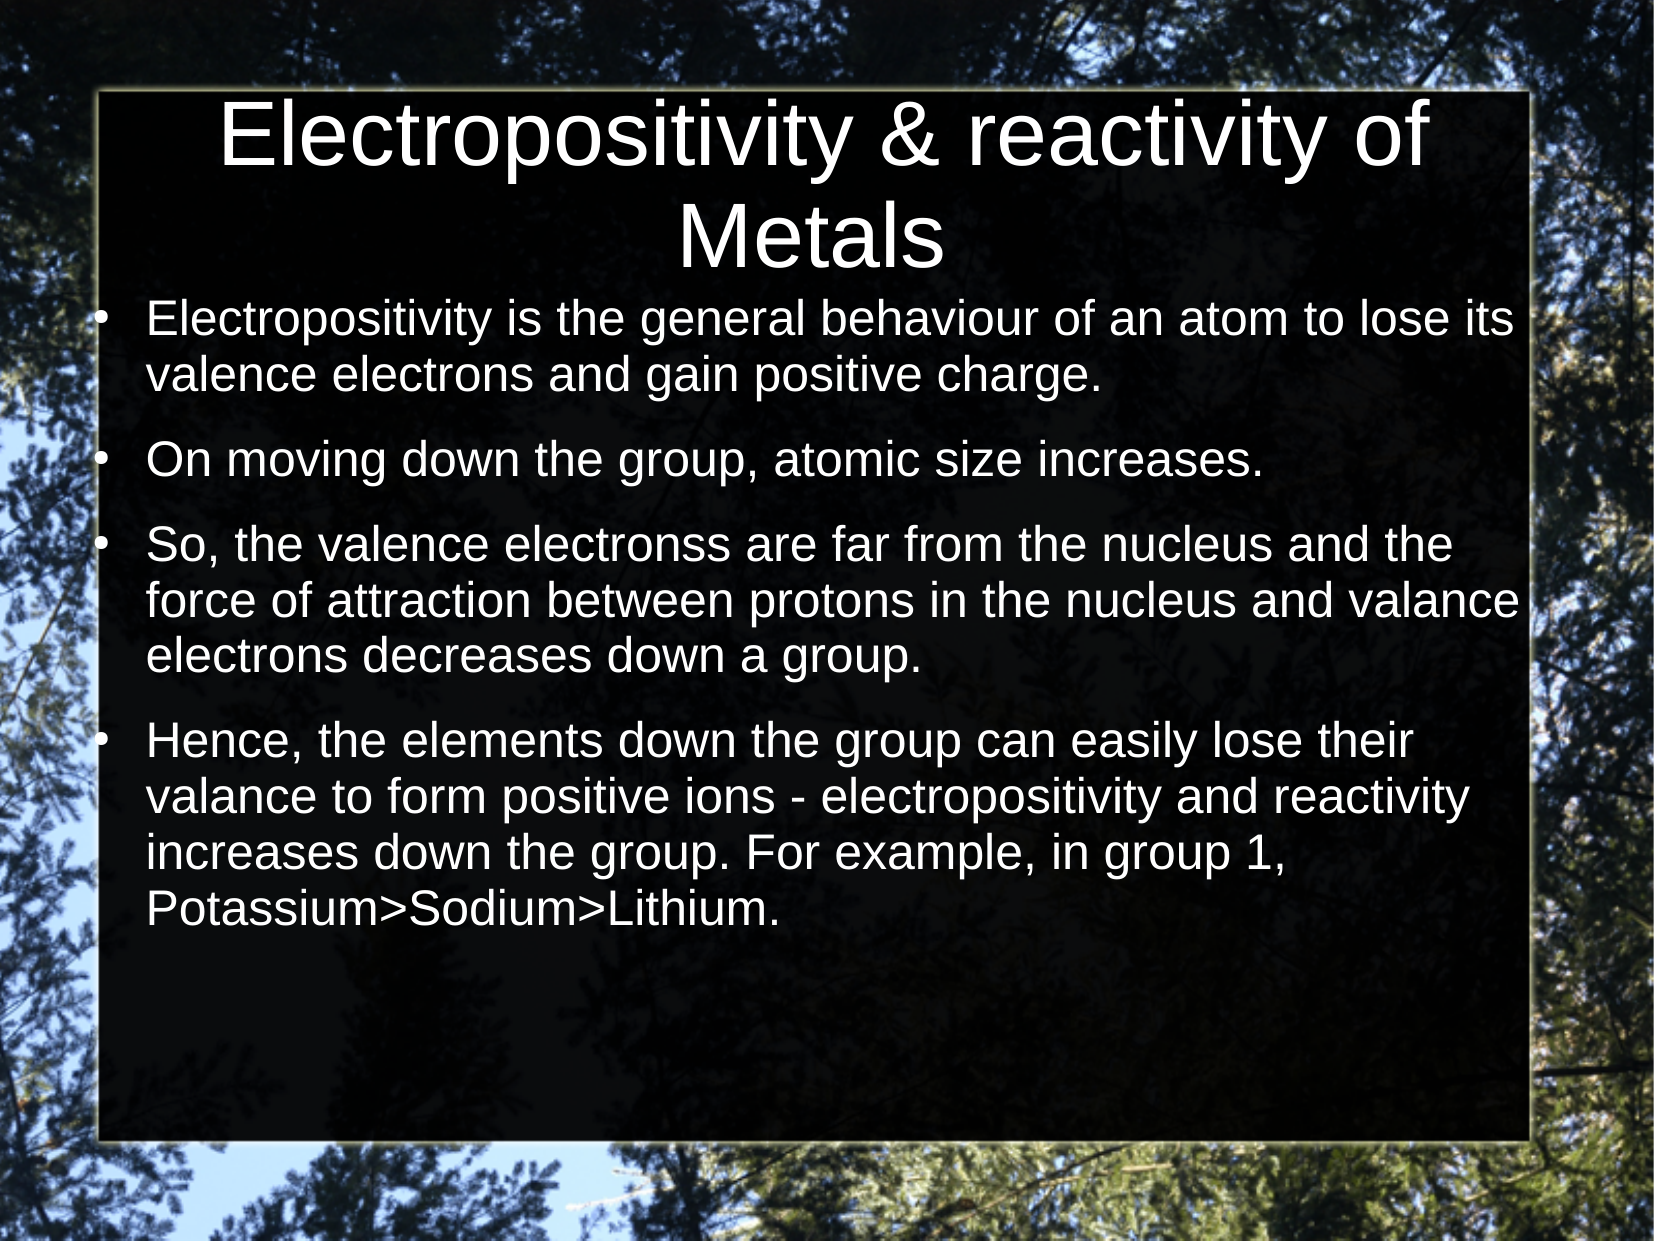

# Electropositivity & reactivity of Metals
Electropositivity is the general behaviour of an atom to lose its valence electrons and gain positive charge.
On moving down the group, atomic size increases.
So, the valence electronss are far from the nucleus and the force of attraction between protons in the nucleus and valance electrons decreases down a group.
Hence, the elements down the group can easily lose their valance to form positive ions - electropositivity and reactivity increases down the group. For example, in group 1, Potassium>Sodium>Lithium.